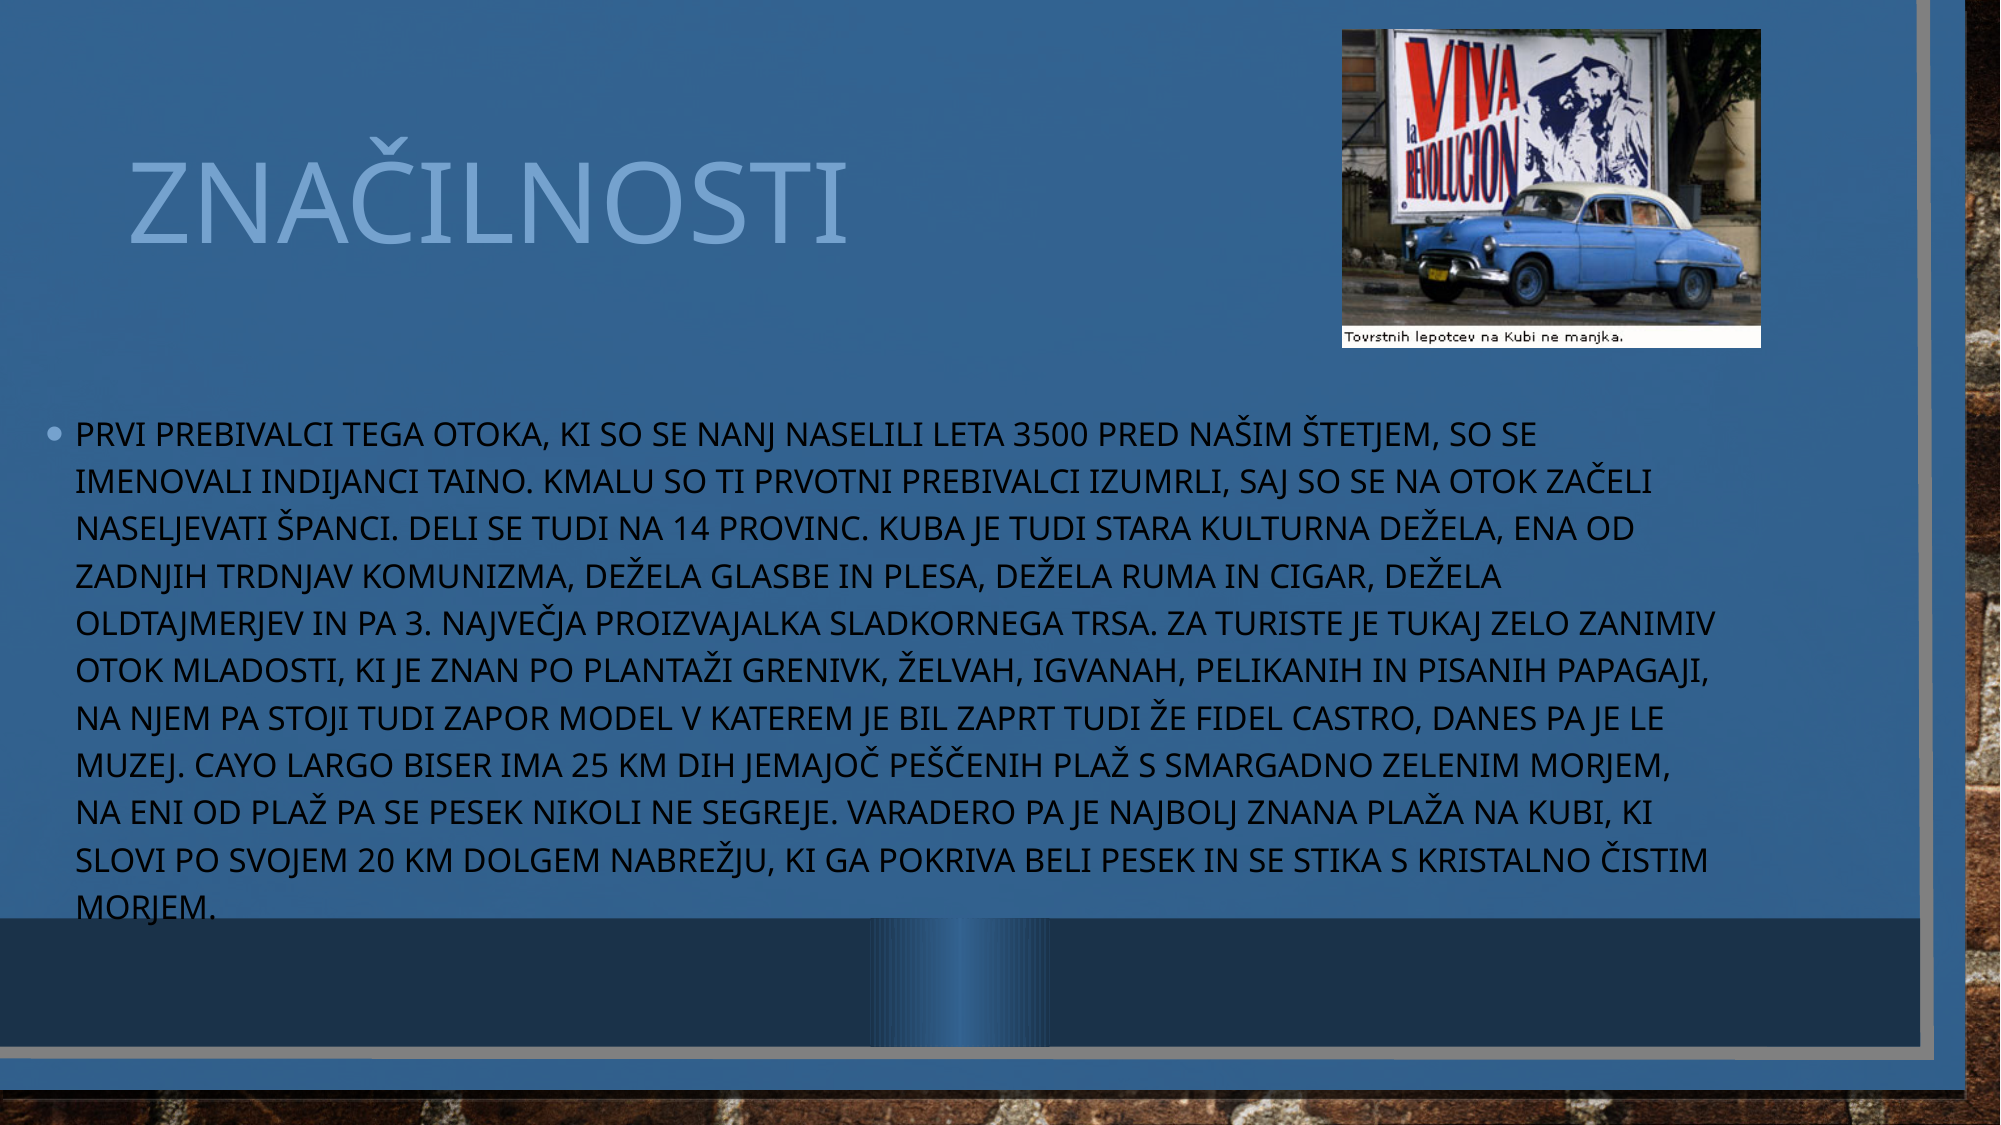

# ZNAČILNOSTI
Prvi prebivalci tega otoka, ki so se nanj naselili leta 3500 pred našim štetjem, so se imenovali Indijanci TAINO. Kmalu so ti prvotni prebivalci izumrli, saj so se na otok začeli naseljevati Španci. DELI SE TUDI NA 14 PROVINC. KUBA JE TUDI STARA KULTURNA DEŽELA, ENA OD ZADNJIH TRDNJAV KOMUNIZMA, DEŽELA GLASBE IN PLESA, DEŽELA RUMA IN CIGAR, DEŽELA OLDTAJMERJEV IN PA 3. NAJVEČJA PROIZVAJALKA SLADKORNEGA TRSA. ZA TURISTE JE TUKAJ ZELO ZANIMIV OTOK MLADOSTI, KI JE ZNAN PO PLANTAŽI GRENIVK, ŽELVAH, IGVANAH, PELIKANIH IN PISANIH PAPAGAJI, NA NJEM PA STOJI TUDI ZAPOR MODEL V KATEREM JE BIL ZAPRT TUDI ŽE FIDEL CASTRO, DANES PA JE LE MUZEJ. CAYO LARGO BISER IMA 25 KM DIH JEMAJOČ PEŠČENIH PLAŽ S SMARGADNO ZELENIM MORJEM, NA ENI OD PLAŽ PA SE PESEK NIKOLI NE SEGREJE. VARADERO PA JE NAJBOLJ ZNANA PLAŽA NA KUBI, KI SLOVI PO SVOJEM 20 KM DOLGEM NABREŽJU, KI GA POKRIVA BELI PESEK IN SE STIKA S KRISTALNO ČISTIM MORJEM.